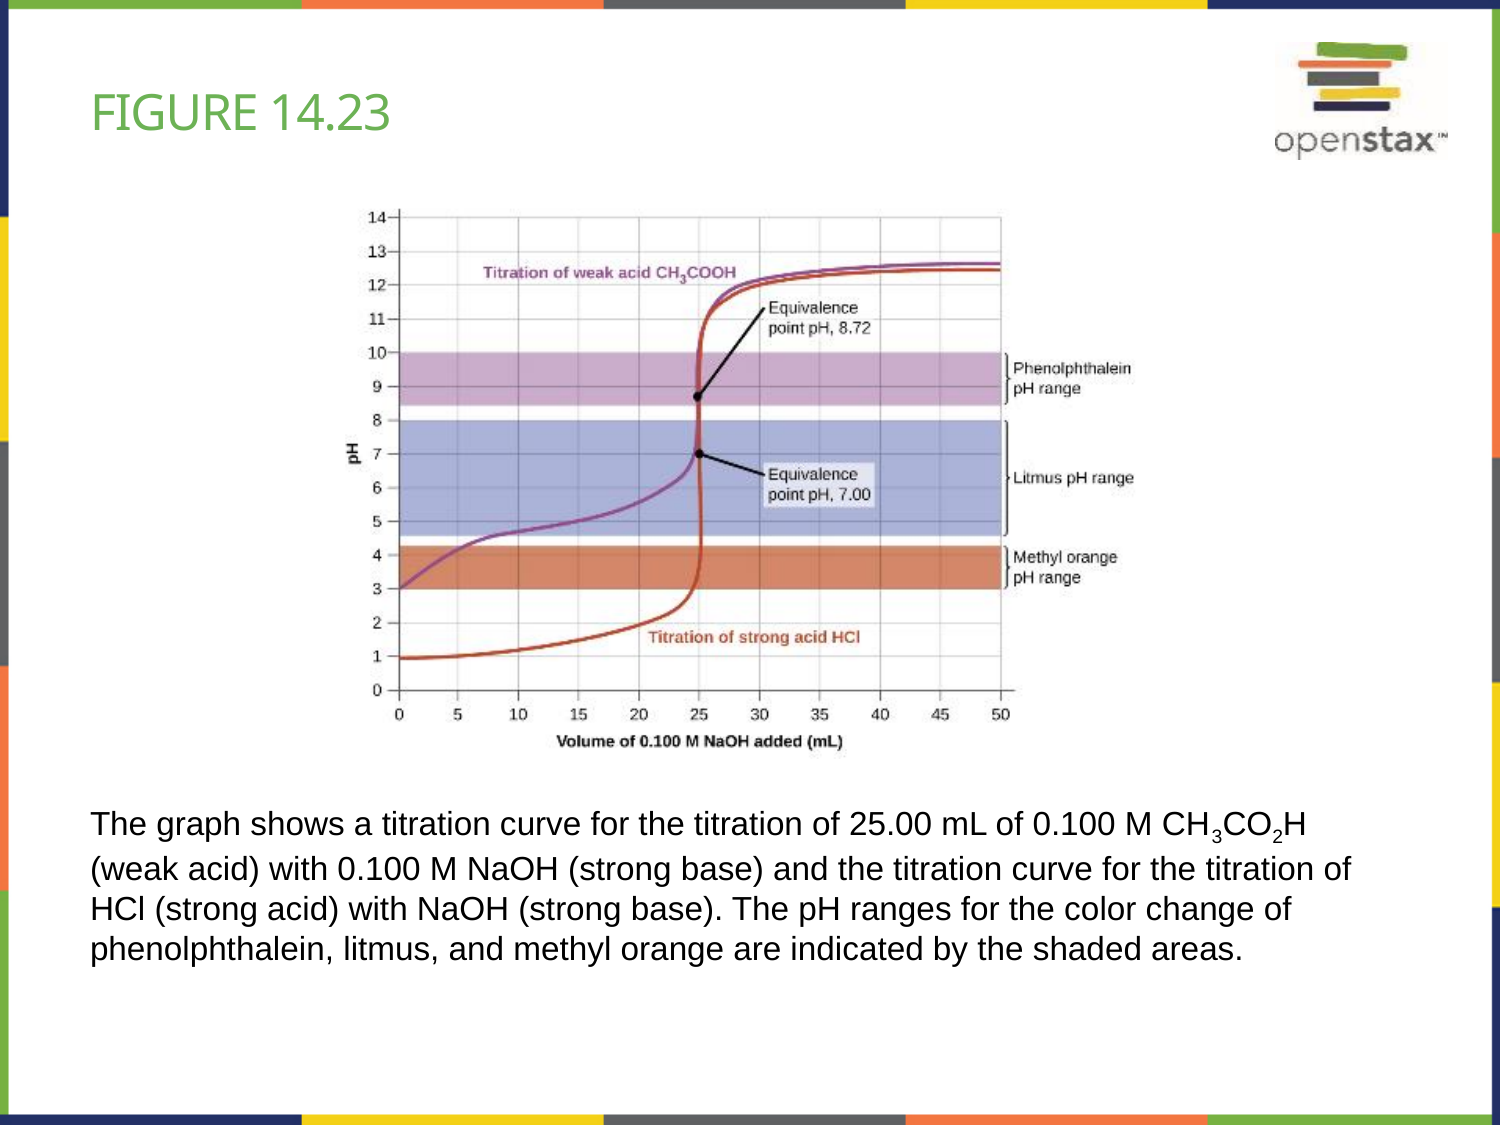

# Figure 14.23
The graph shows a titration curve for the titration of 25.00 mL of 0.100 M CH3CO2H (weak acid) with 0.100 M NaOH (strong base) and the titration curve for the titration of HCl (strong acid) with NaOH (strong base). The pH ranges for the color change of phenolphthalein, litmus, and methyl orange are indicated by the shaded areas.